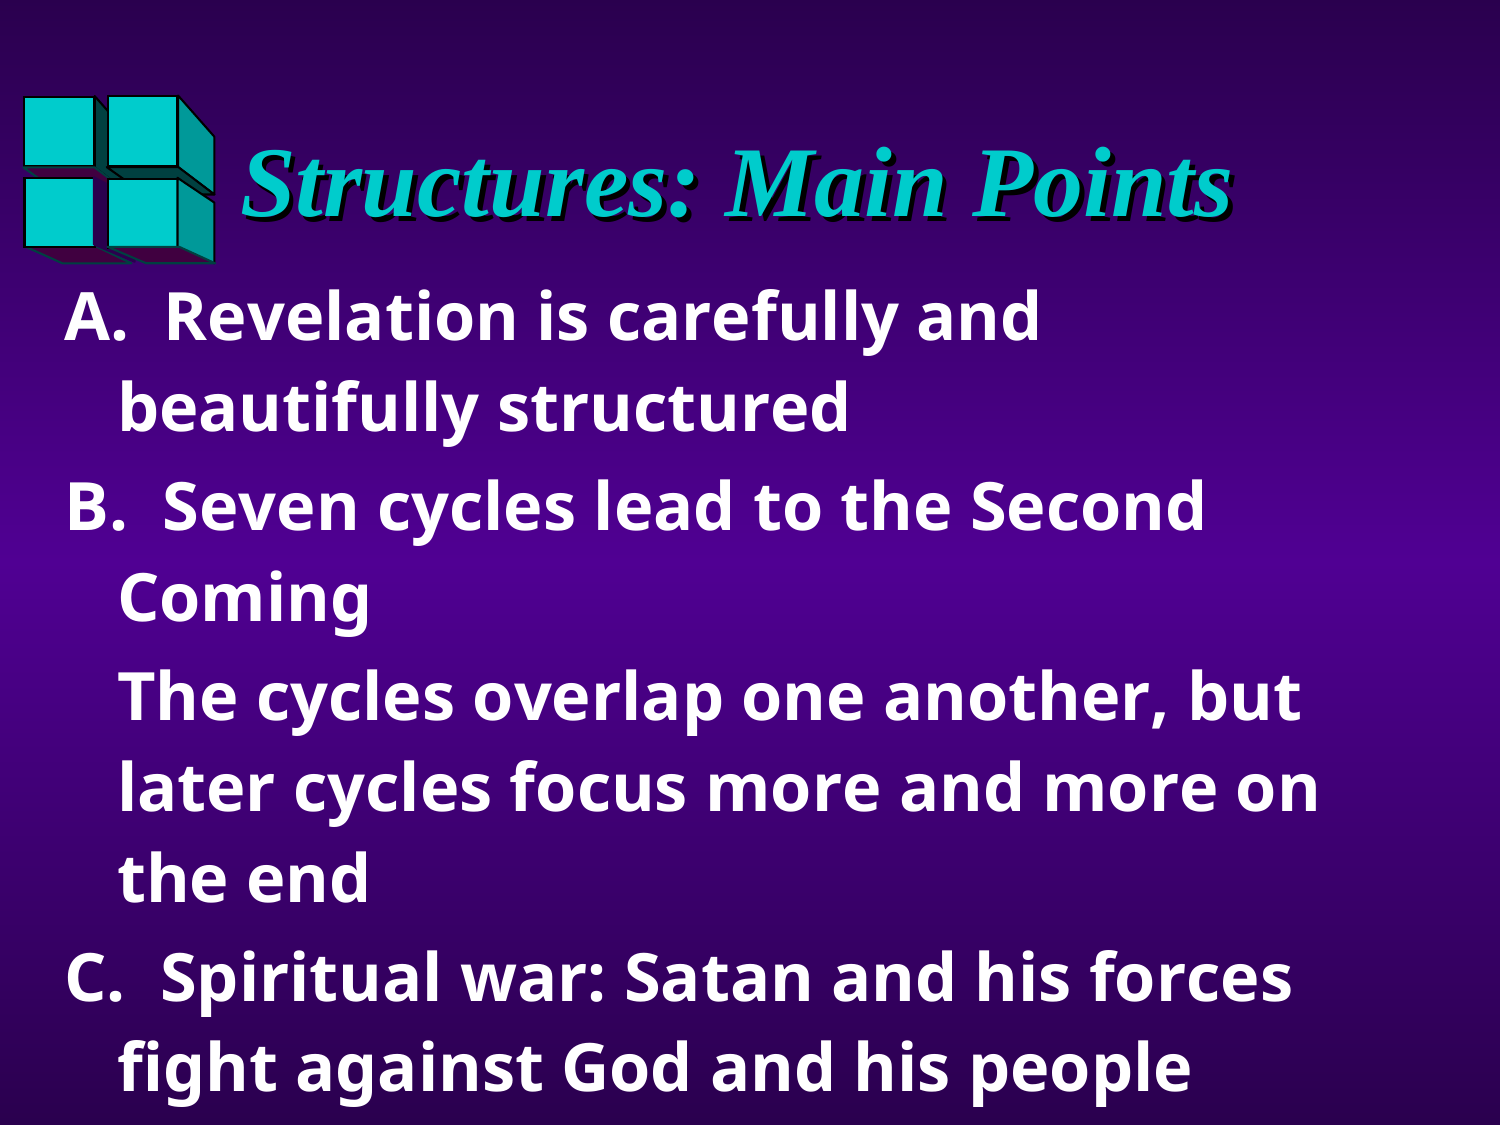

# Structures: Main Points
A. Revelation is carefully and beautifully structured
B. Seven cycles lead to the Second Coming
	The cycles overlap one another, but later cycles focus more and more on the end
C. Spiritual war: Satan and his forces fight against God and his people